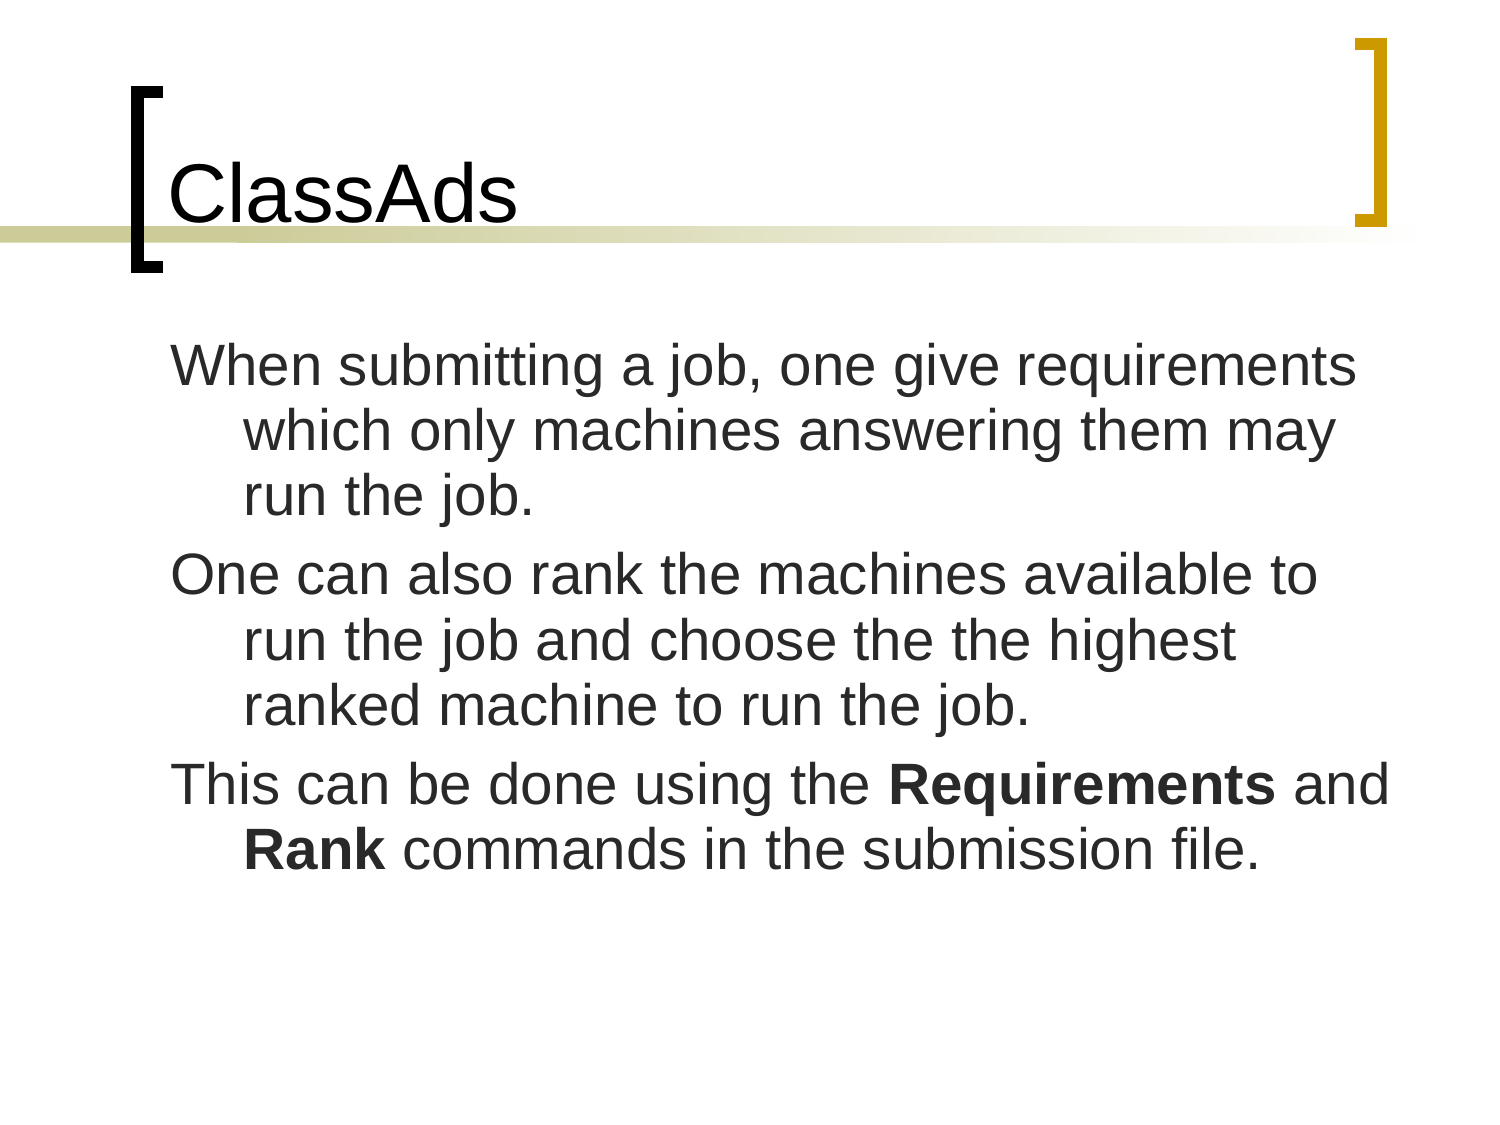

# ClassAds
When submitting a job, one give requirements which only machines answering them may run the job.
One can also rank the machines available to run the job and choose the the highest ranked machine to run the job.
This can be done using the Requirements and Rank commands in the submission file.